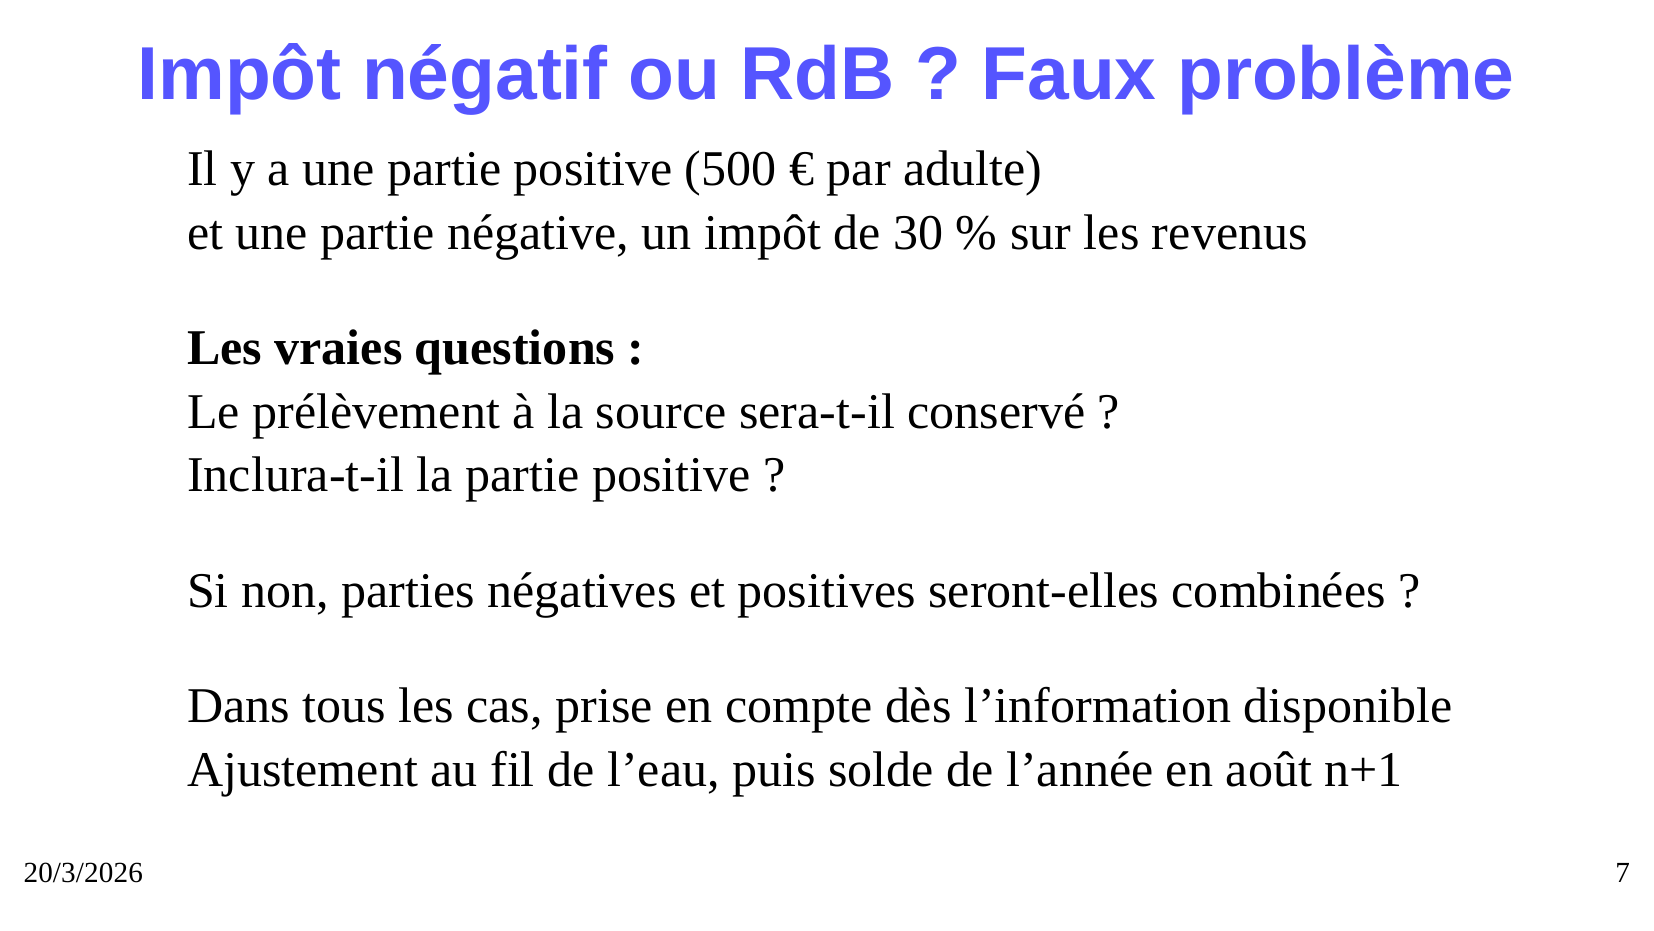

# Impôt négatif ou RdB ? Faux problème
Il y a une partie positive (500 € par adulte)
et une partie négative, un impôt de 30 % sur les revenus
Les vraies questions :
Le prélèvement à la source sera-t-il conservé ?
Inclura-t-il la partie positive ?
Si non, parties négatives et positives seront-elles combinées ?
Dans tous les cas, prise en compte dès l’information disponible
Ajustement au fil de l’eau, puis solde de l’année en août n+1
20/3/2026
7